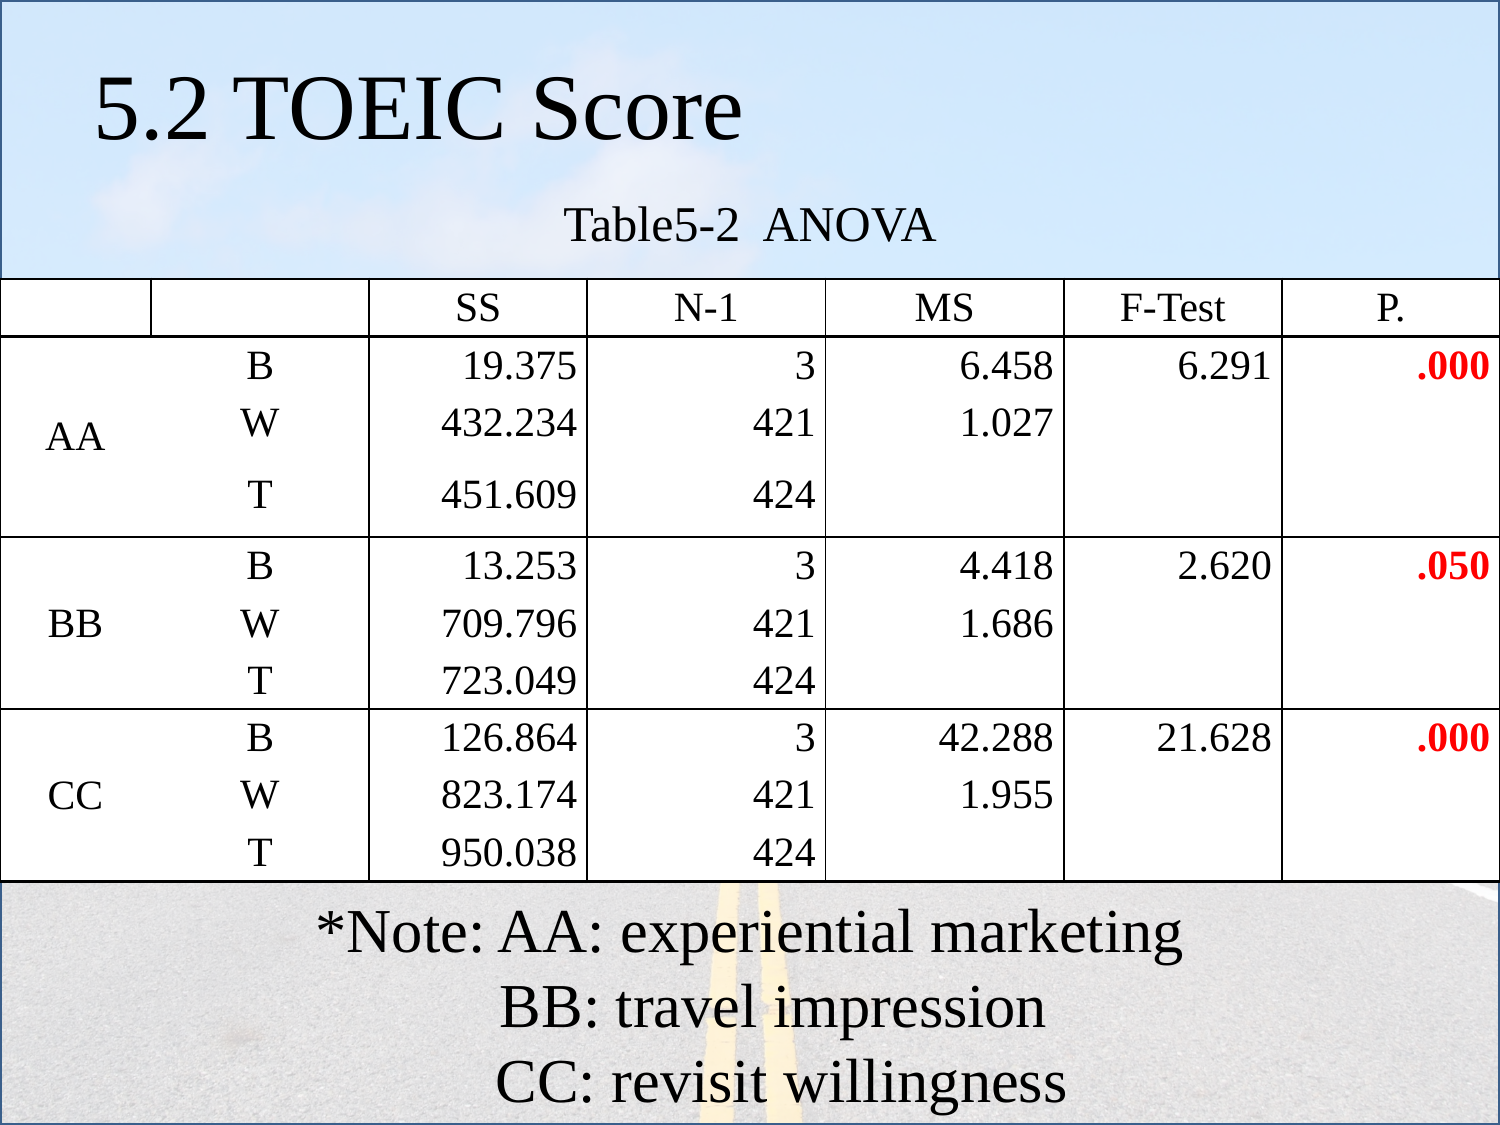

# 5.2 TOEIC Score
Table5-2 ANOVA
| | | SS | N-1 | MS | F-Test | P. |
| --- | --- | --- | --- | --- | --- | --- |
| AA | B | 19.375 | 3 | 6.458 | 6.291 | .000 |
| | W | 432.234 | 421 | 1.027 | | |
| | T | 451.609 | 424 | | | |
| BB | B | 13.253 | 3 | 4.418 | 2.620 | .050 |
| | W | 709.796 | 421 | 1.686 | | |
| | T | 723.049 | 424 | | | |
| CC | B | 126.864 | 3 | 42.288 | 21.628 | .000 |
| | W | 823.174 | 421 | 1.955 | | |
| | T | 950.038 | 424 | | | |
*Note: AA: experiential marketing
 BB: travel impression
 CC: revisit willingness